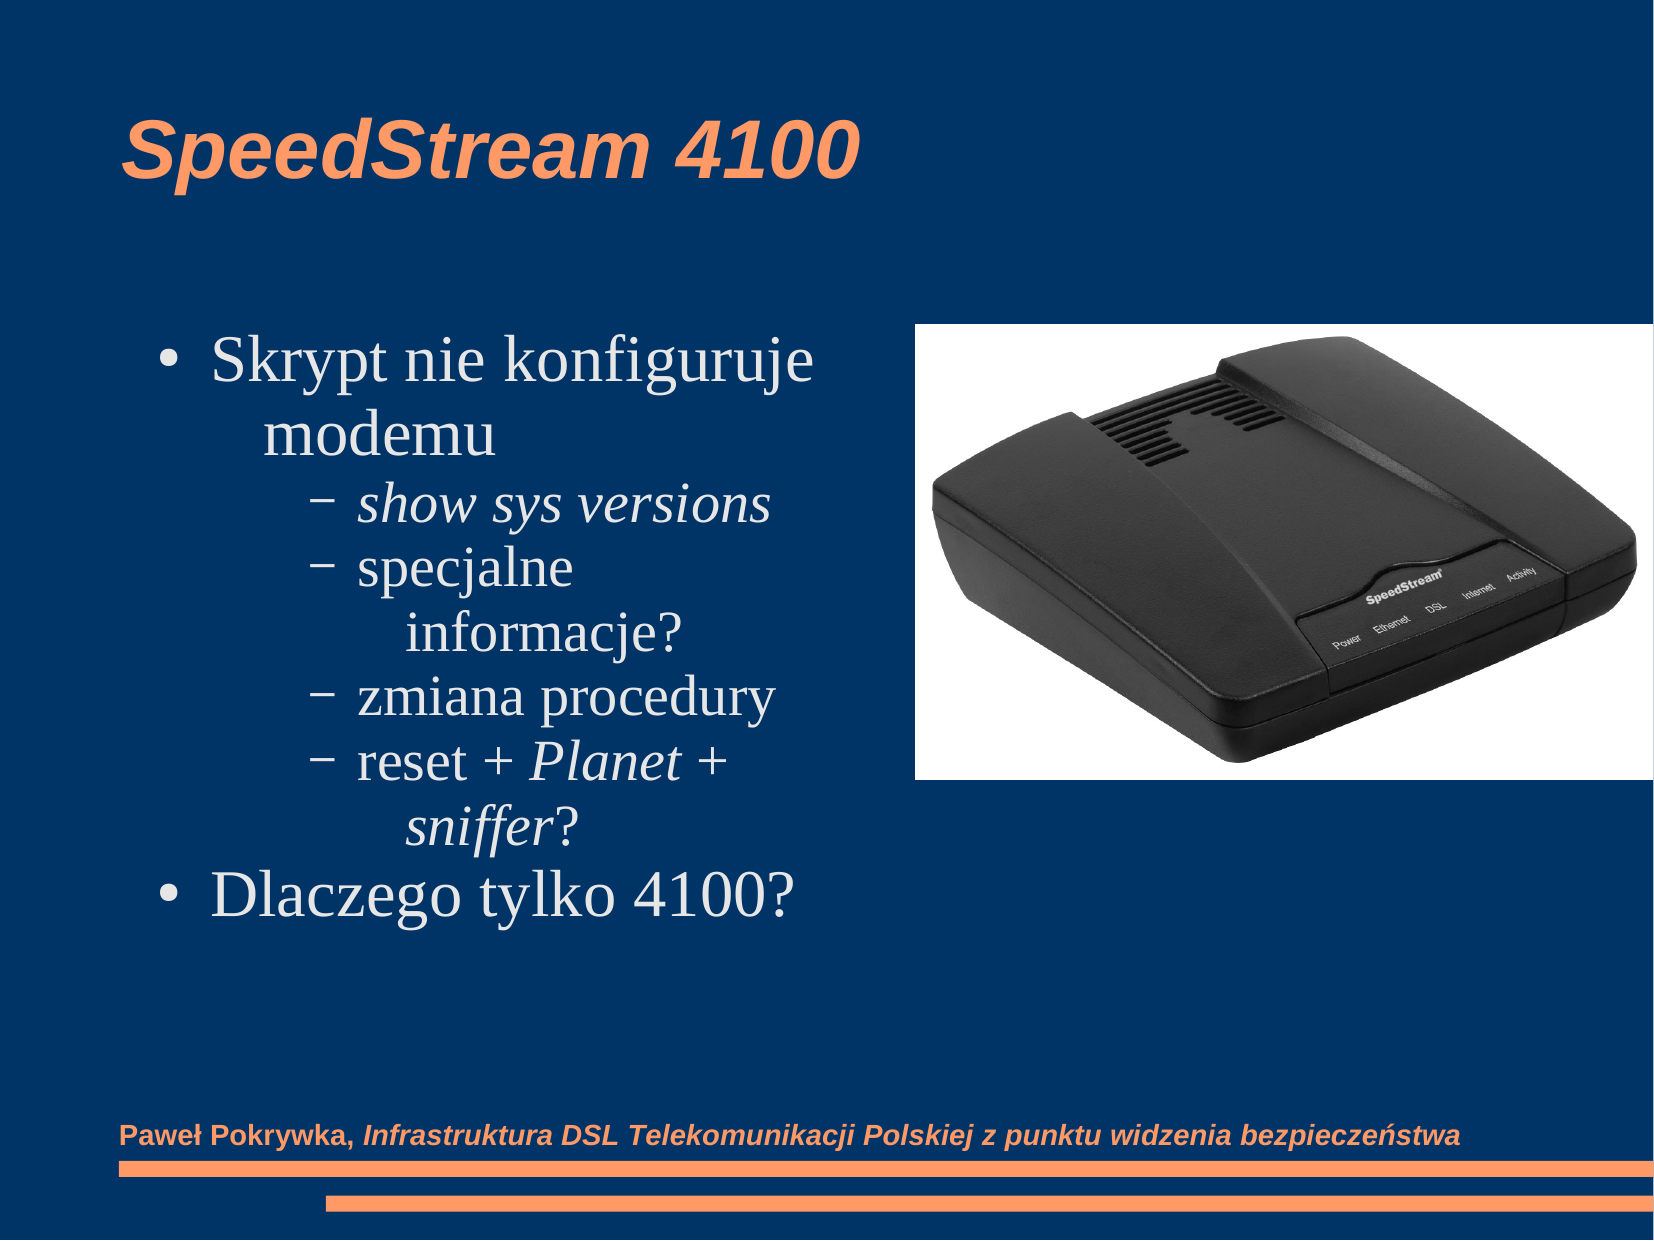

# SpeedStream 4100
Skrypt nie konfiguruje modemu
show sys versions
specjalne informacje?
zmiana procedury
reset + Planet + sniffer?
Dlaczego tylko 4100?
Paweł Pokrywka, Infrastruktura DSL Telekomunikacji Polskiej z punktu widzenia bezpieczeństwa